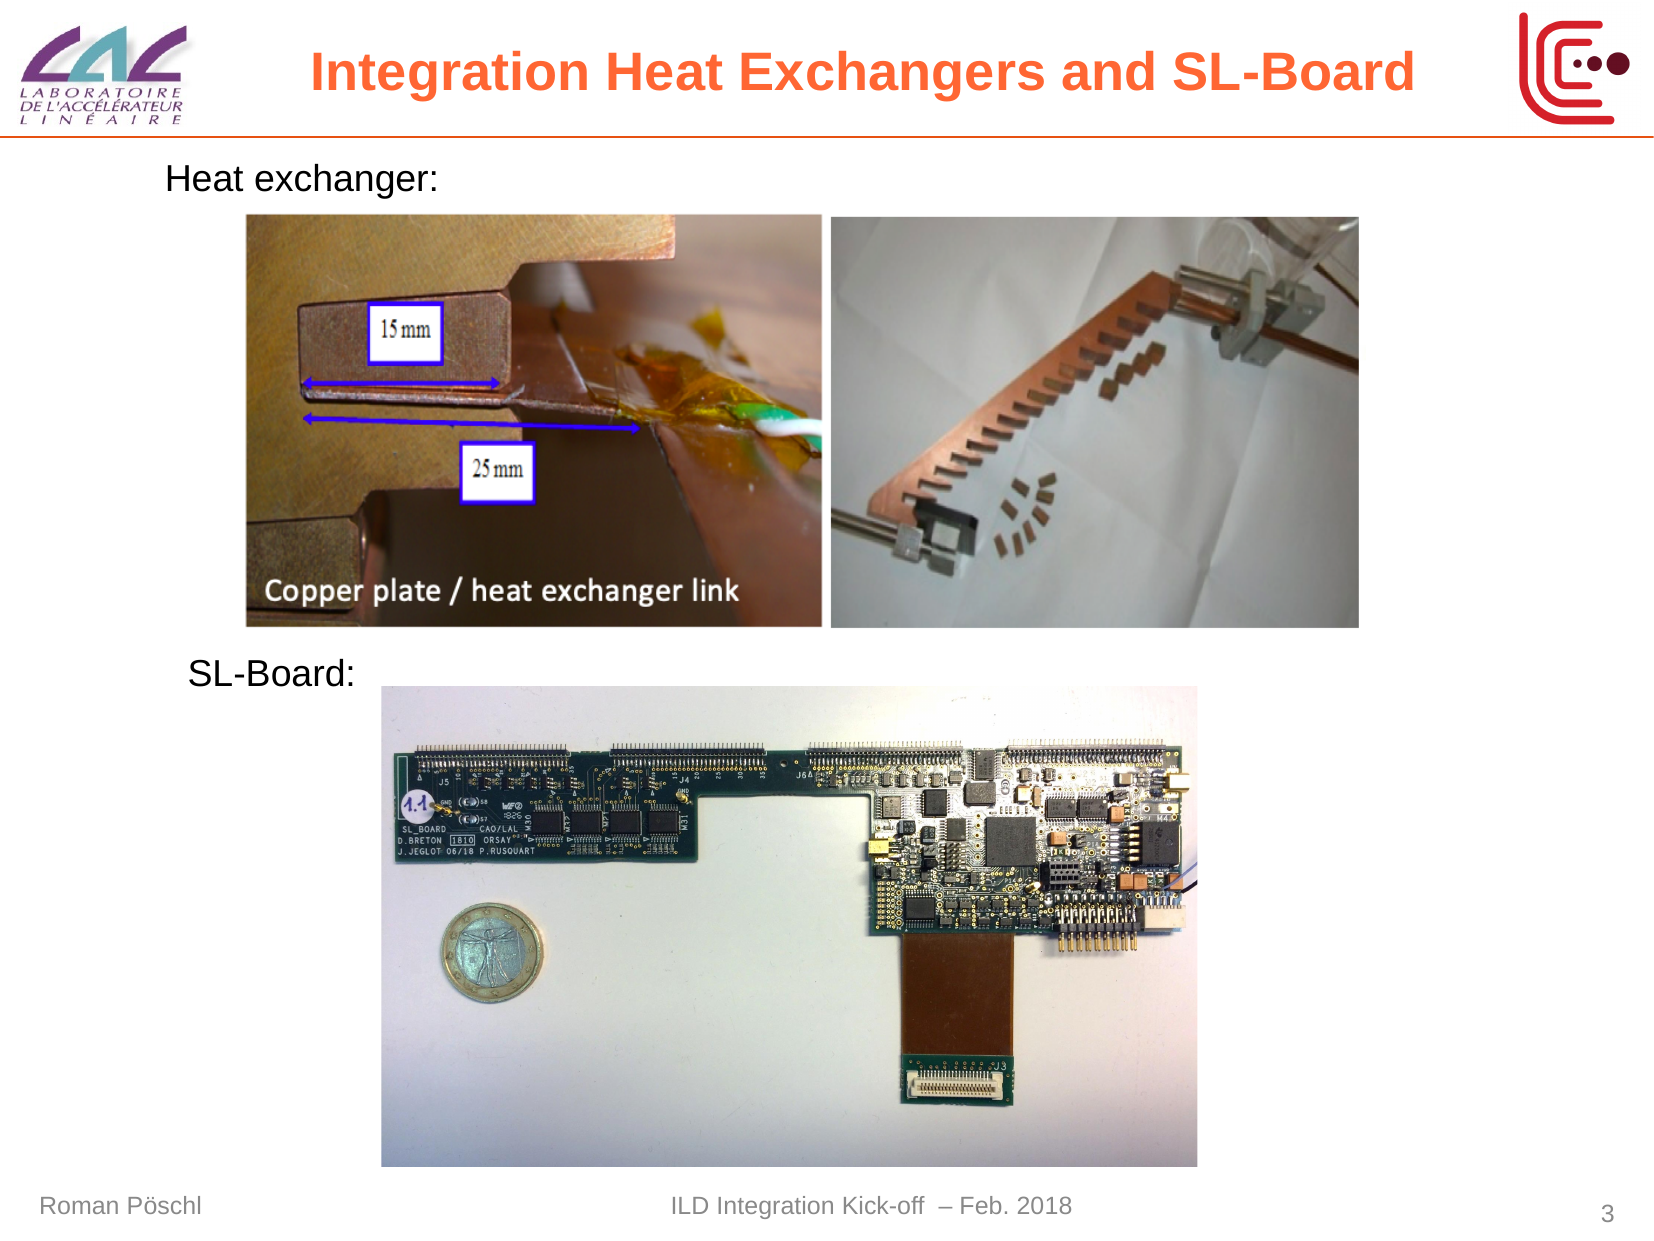

# Integration Heat Exchangers and SL-Board
Heat exchanger:
SL-Board: